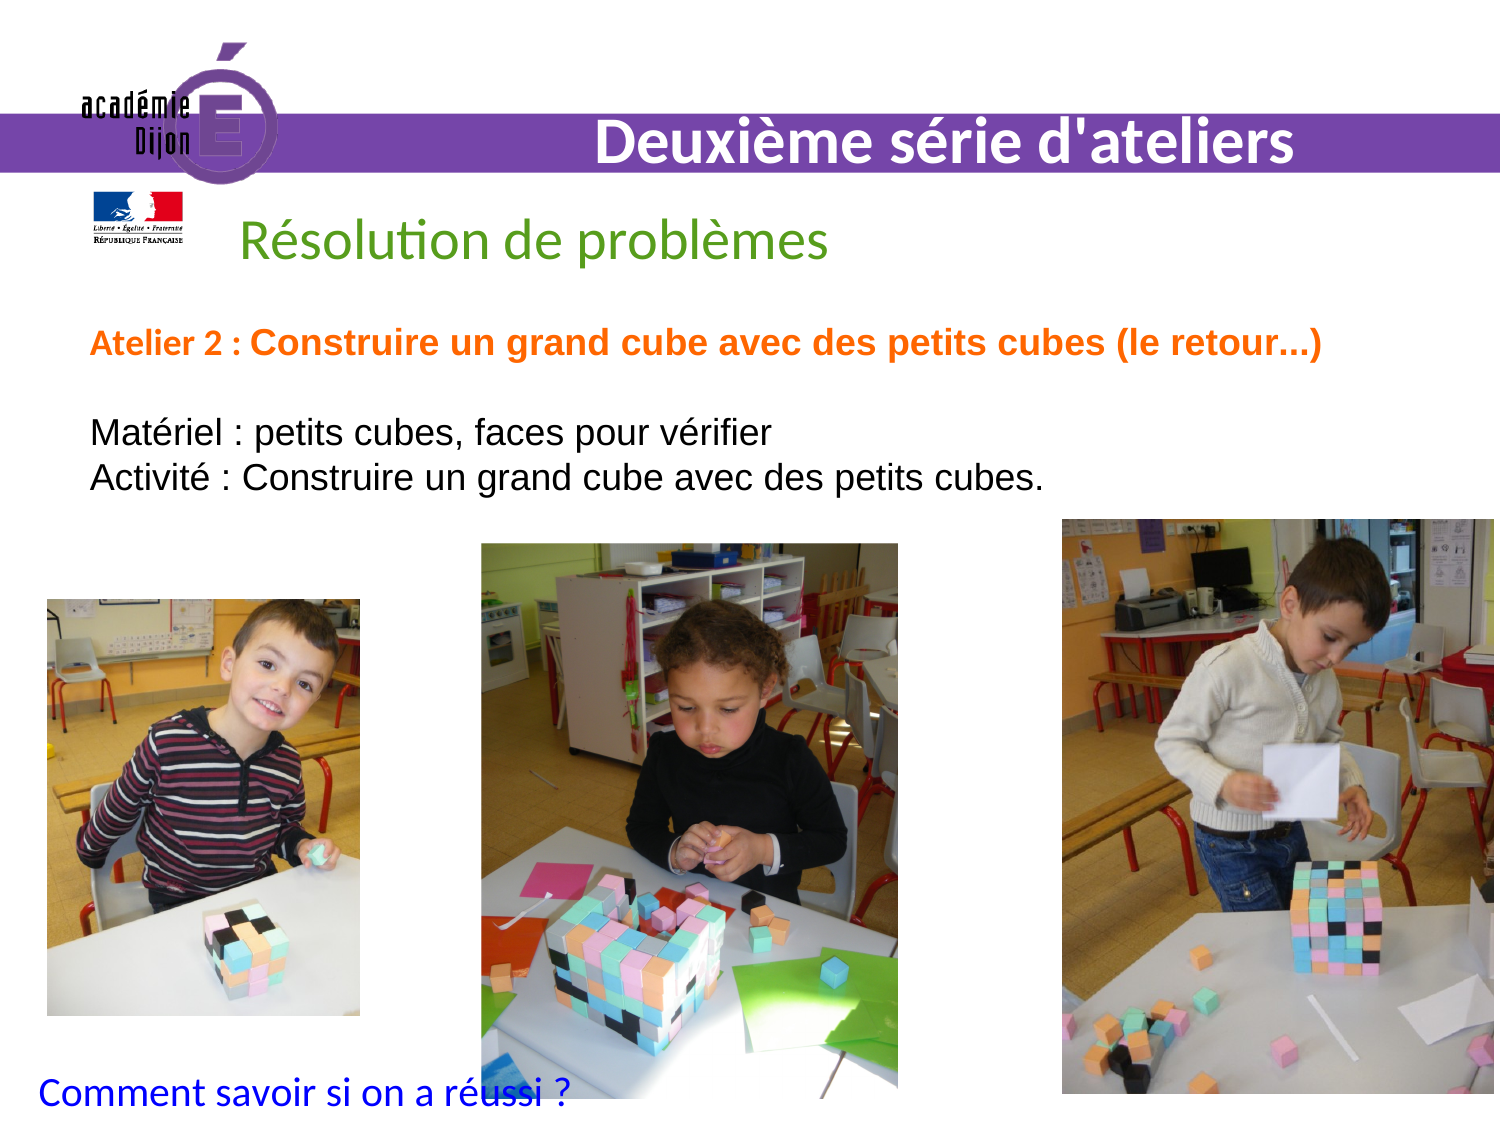

Deuxième série d'ateliers
Résolution de problèmes
Atelier 2 : Construire un grand cube avec des petits cubes (le retour...)
Matériel : petits cubes, faces pour vérifier
Activité : Construire un grand cube avec des petits cubes.
Comment savoir si on a réussi ?